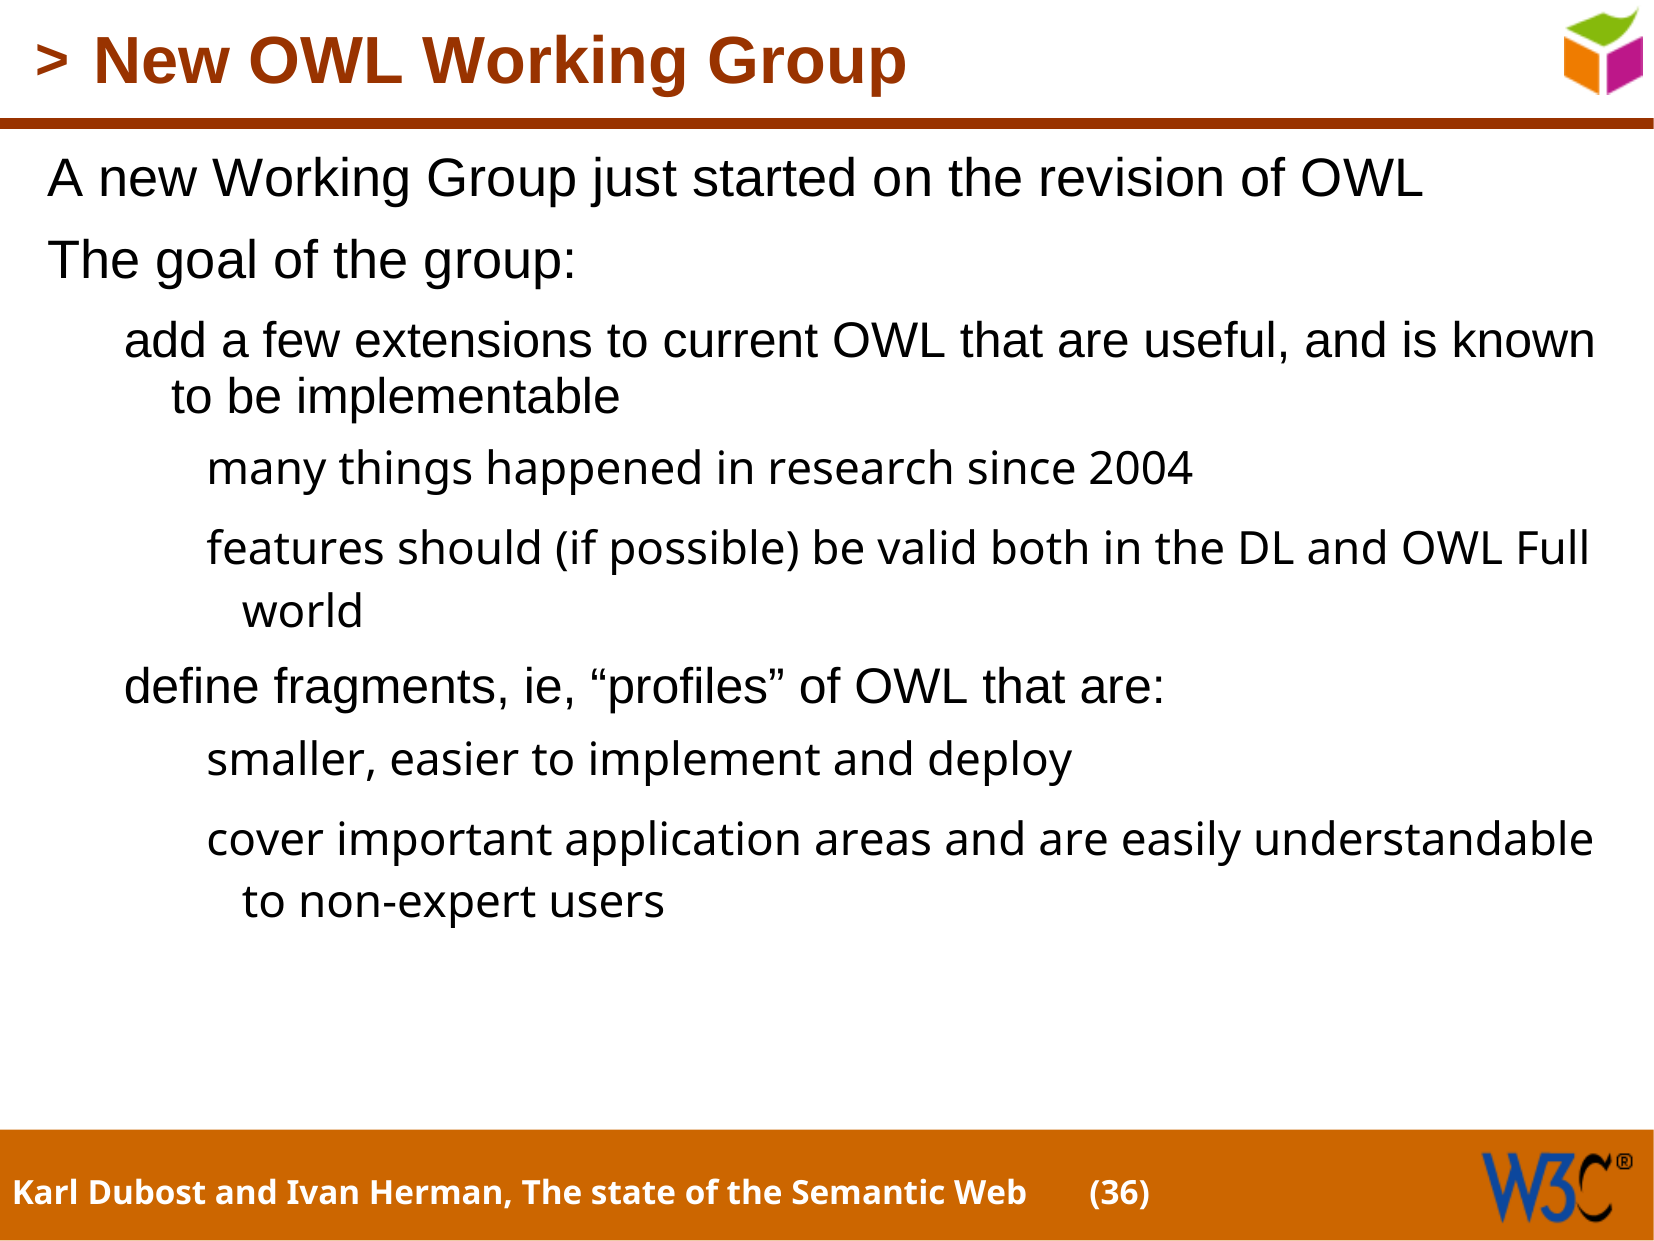

# New OWL Working Group
A new Working Group just started on the revision of OWL
The goal of the group:
add a few extensions to current OWL that are useful, and is known to be implementable
many things happened in research since 2004
features should (if possible) be valid both in the DL and OWL Full world
define fragments, ie, “profiles” of OWL that are:
smaller, easier to implement and deploy
cover important application areas and are easily understandable to non-expert users